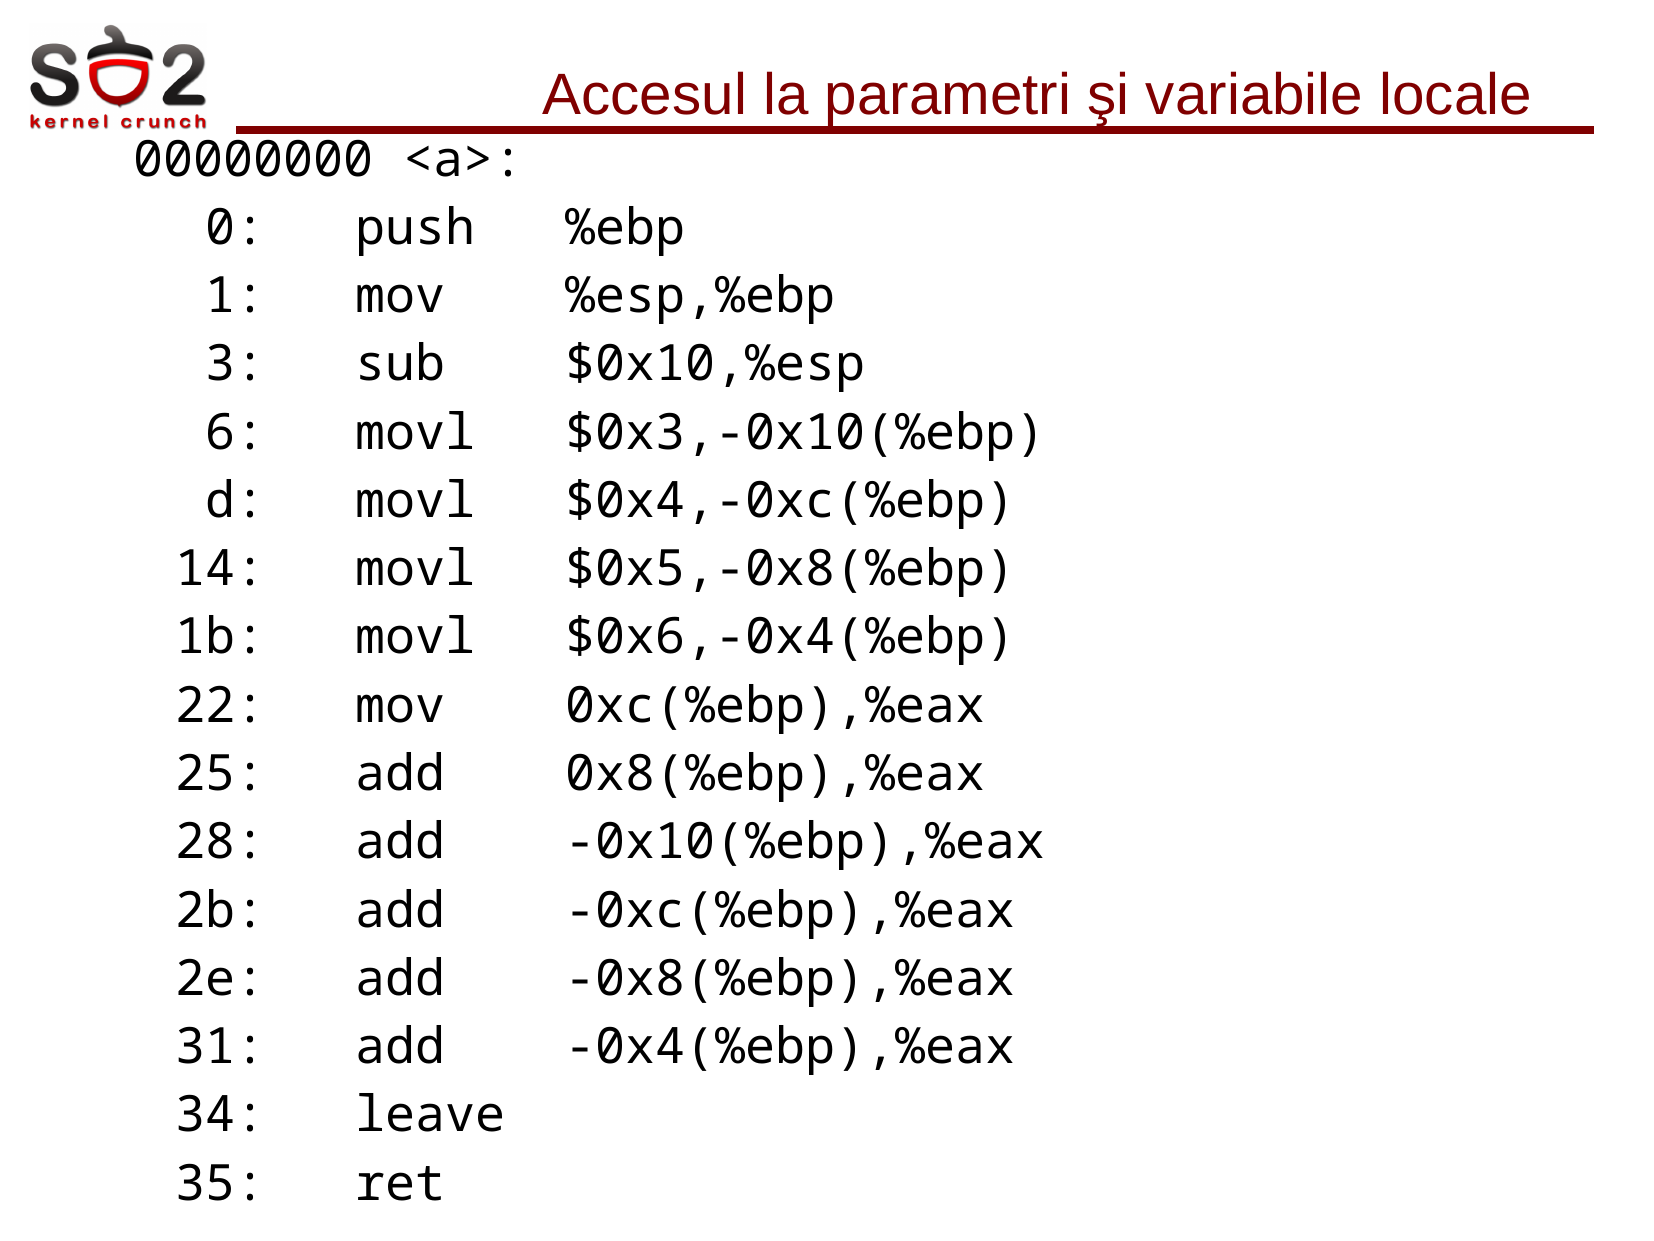

# Accesul la parametri şi variabile locale
00000000 <a>:
 0: push %ebp
 1: mov %esp,%ebp
 3: sub $0x10,%esp
 6: movl $0x3,-0x10(%ebp)
 d: movl $0x4,-0xc(%ebp)
 14: movl $0x5,-0x8(%ebp)
 1b: movl $0x6,-0x4(%ebp)
 22: mov 0xc(%ebp),%eax
 25: add 0x8(%ebp),%eax
 28: add -0x10(%ebp),%eax
 2b: add -0xc(%ebp),%eax
 2e: add -0x8(%ebp),%eax
 31: add -0x4(%ebp),%eax
 34: leave
 35: ret